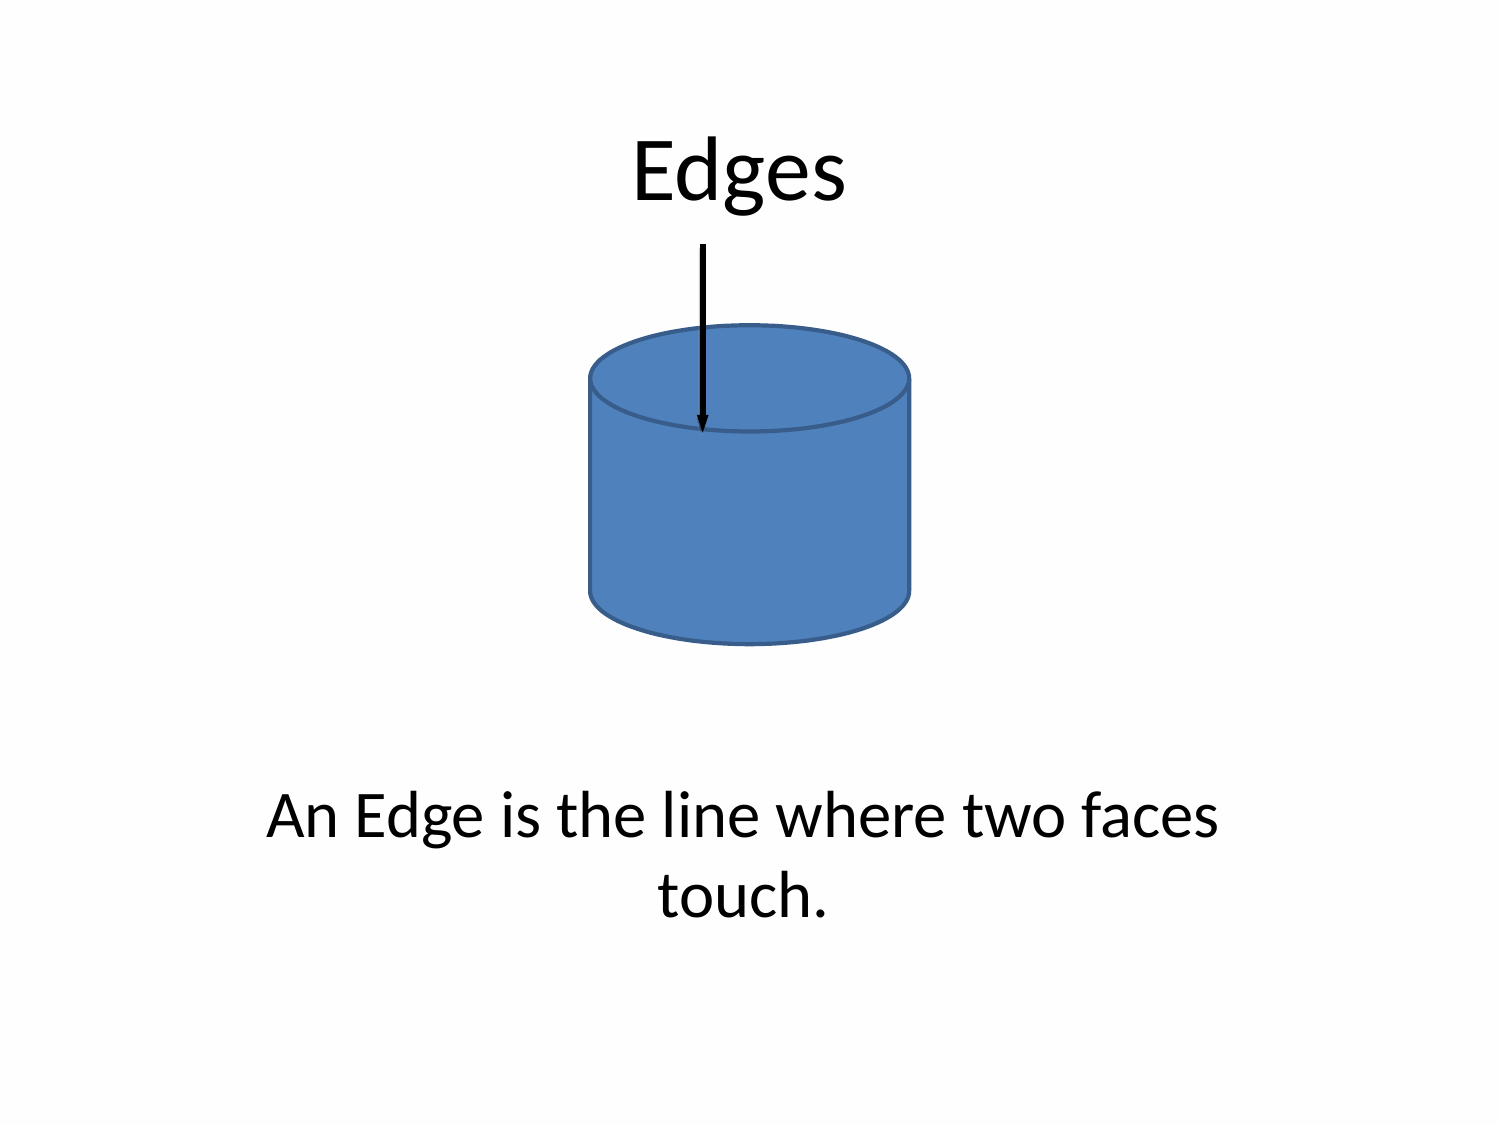

# Edges
An Edge is the line where two faces touch.